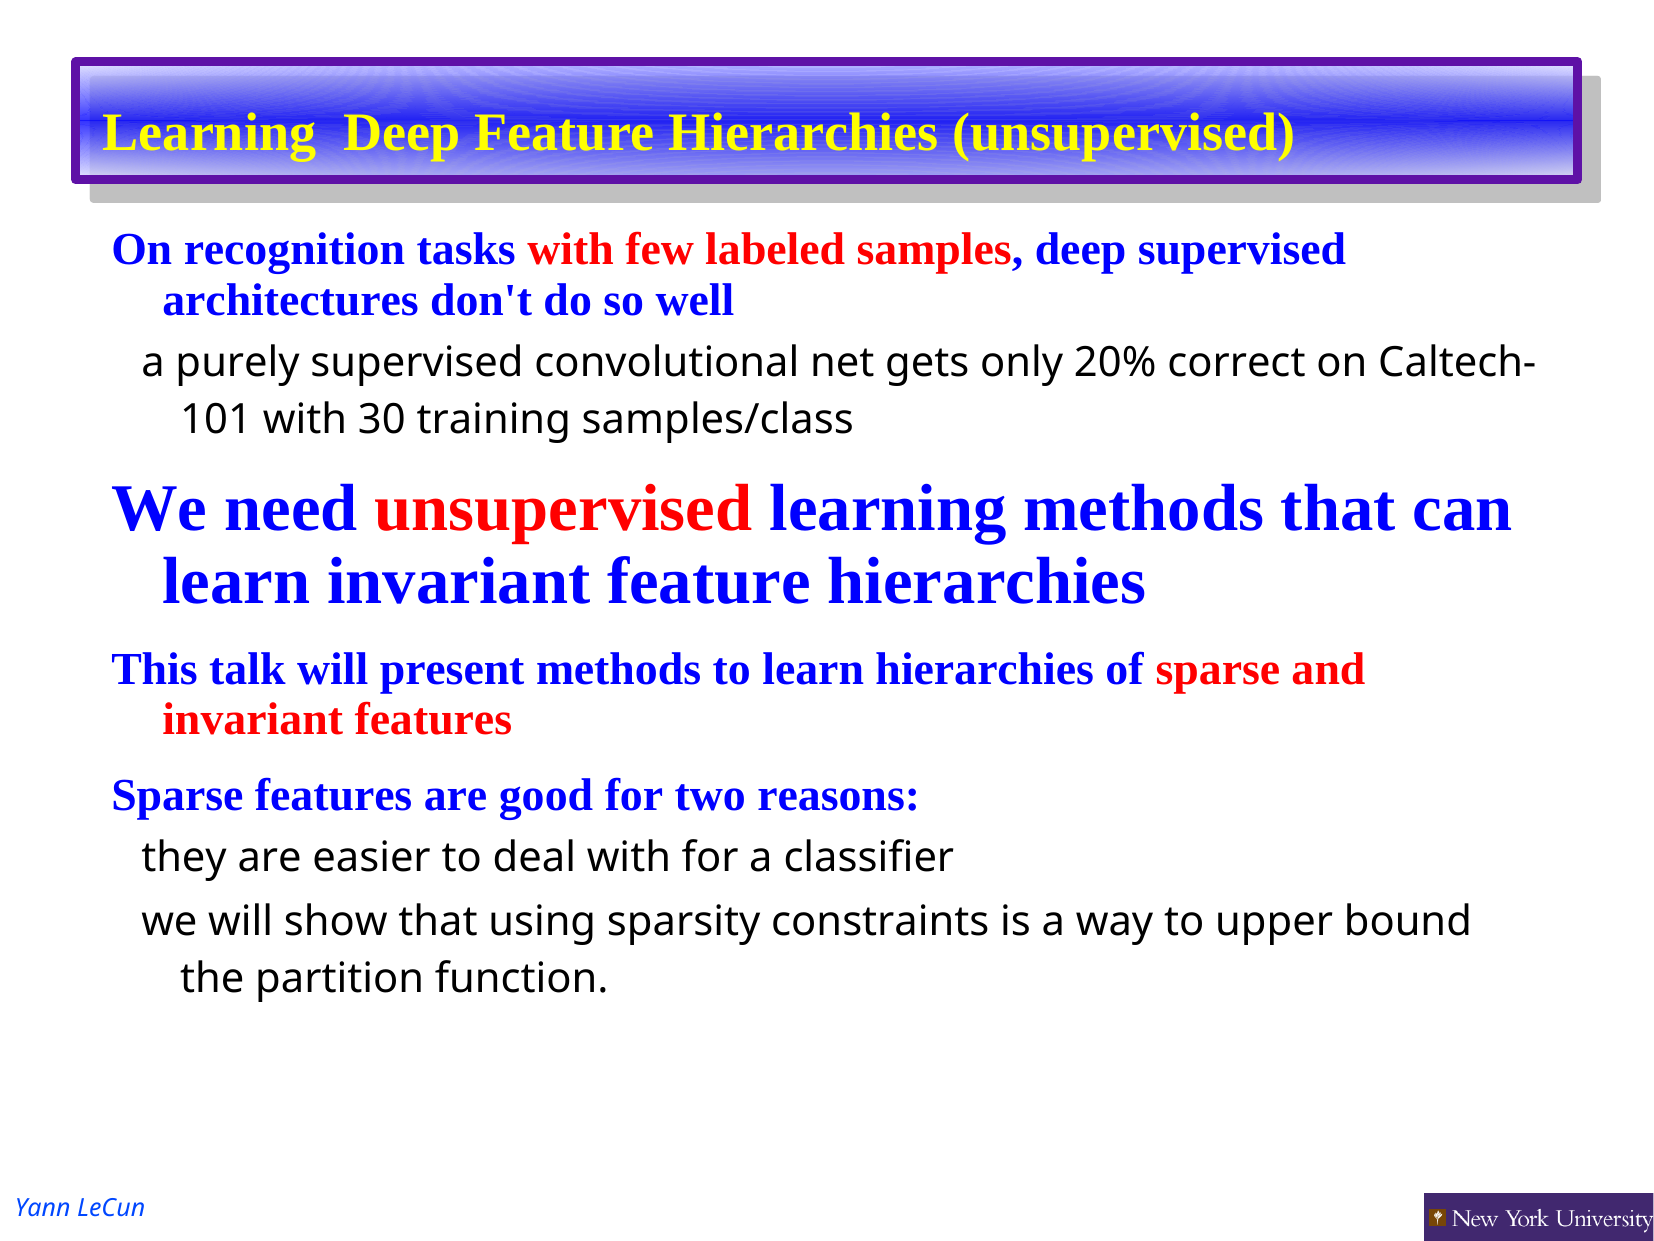

# Learning Deep Feature Hierarchies (unsupervised)
On recognition tasks with few labeled samples, deep supervised architectures don't do so well
a purely supervised convolutional net gets only 20% correct on Caltech-101 with 30 training samples/class
We need unsupervised learning methods that can learn invariant feature hierarchies
This talk will present methods to learn hierarchies of sparse and invariant features
Sparse features are good for two reasons:
they are easier to deal with for a classifier
we will show that using sparsity constraints is a way to upper bound the partition function.